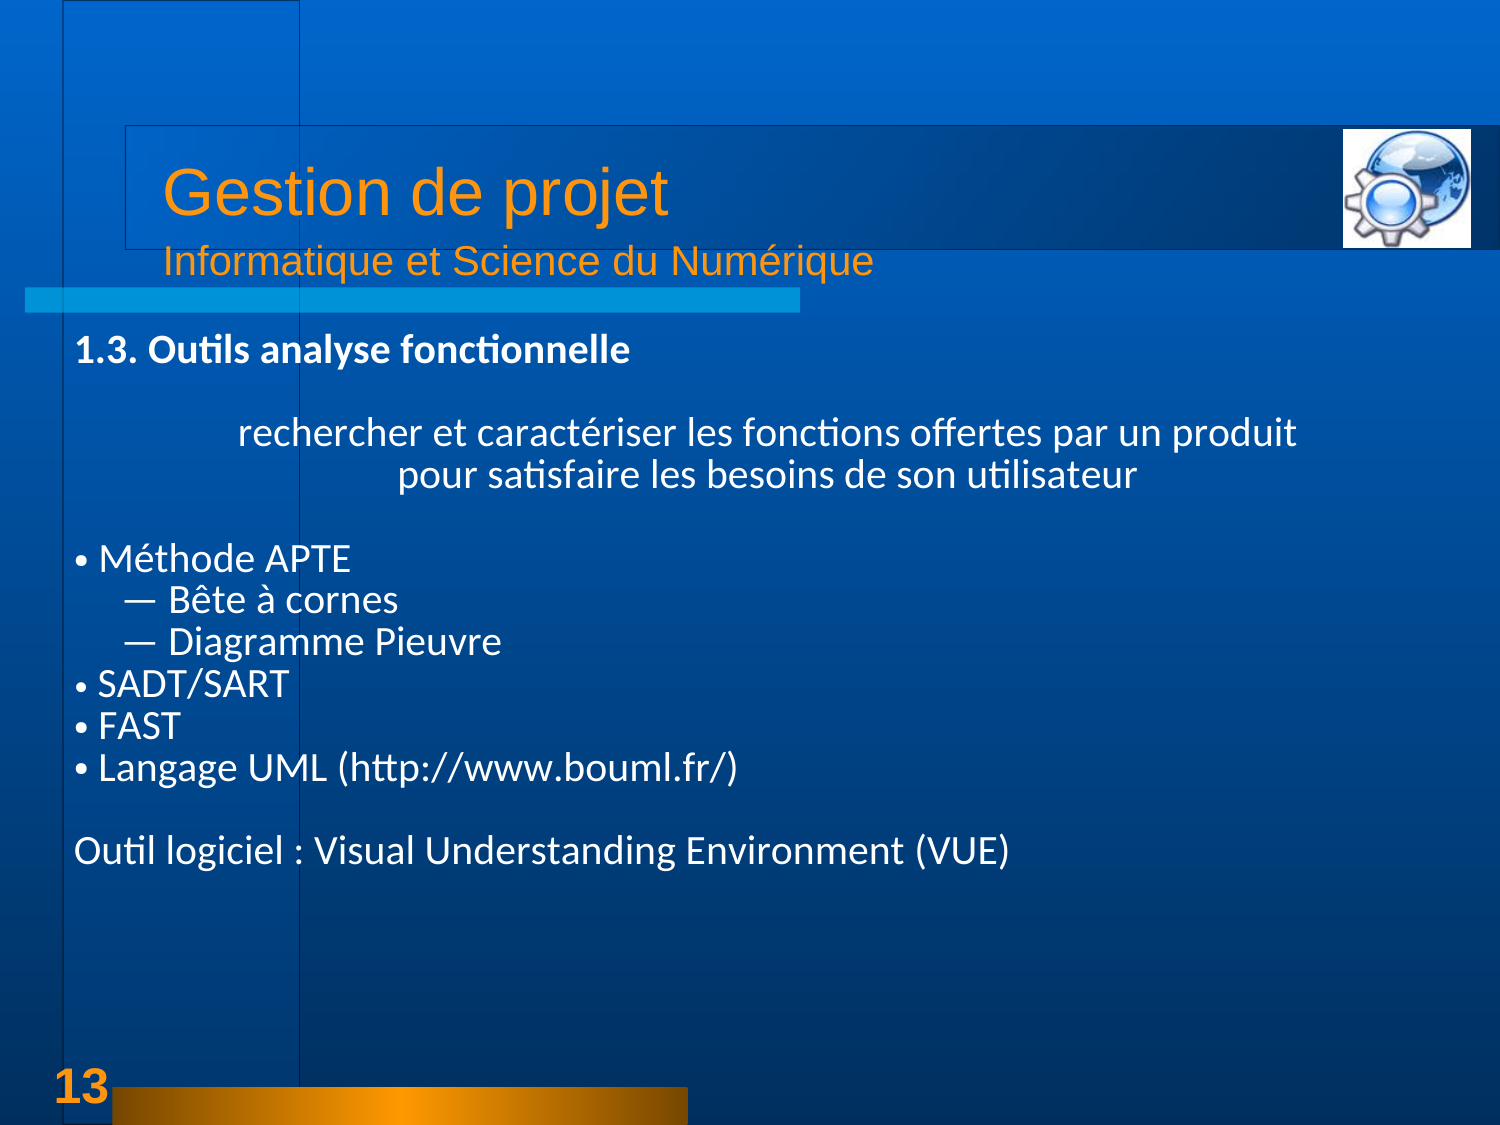

1.3. Outils analyse fonctionnelle
rechercher et caractériser les fonctions offertes par un produit
pour satisfaire les besoins de son utilisateur
 Méthode APTE
— Bête à cornes
— Diagramme Pieuvre
 SADT/SART
 FAST
 Langage UML (http://www.bouml.fr/)
Outil logiciel : Visual Understanding Environment (VUE)